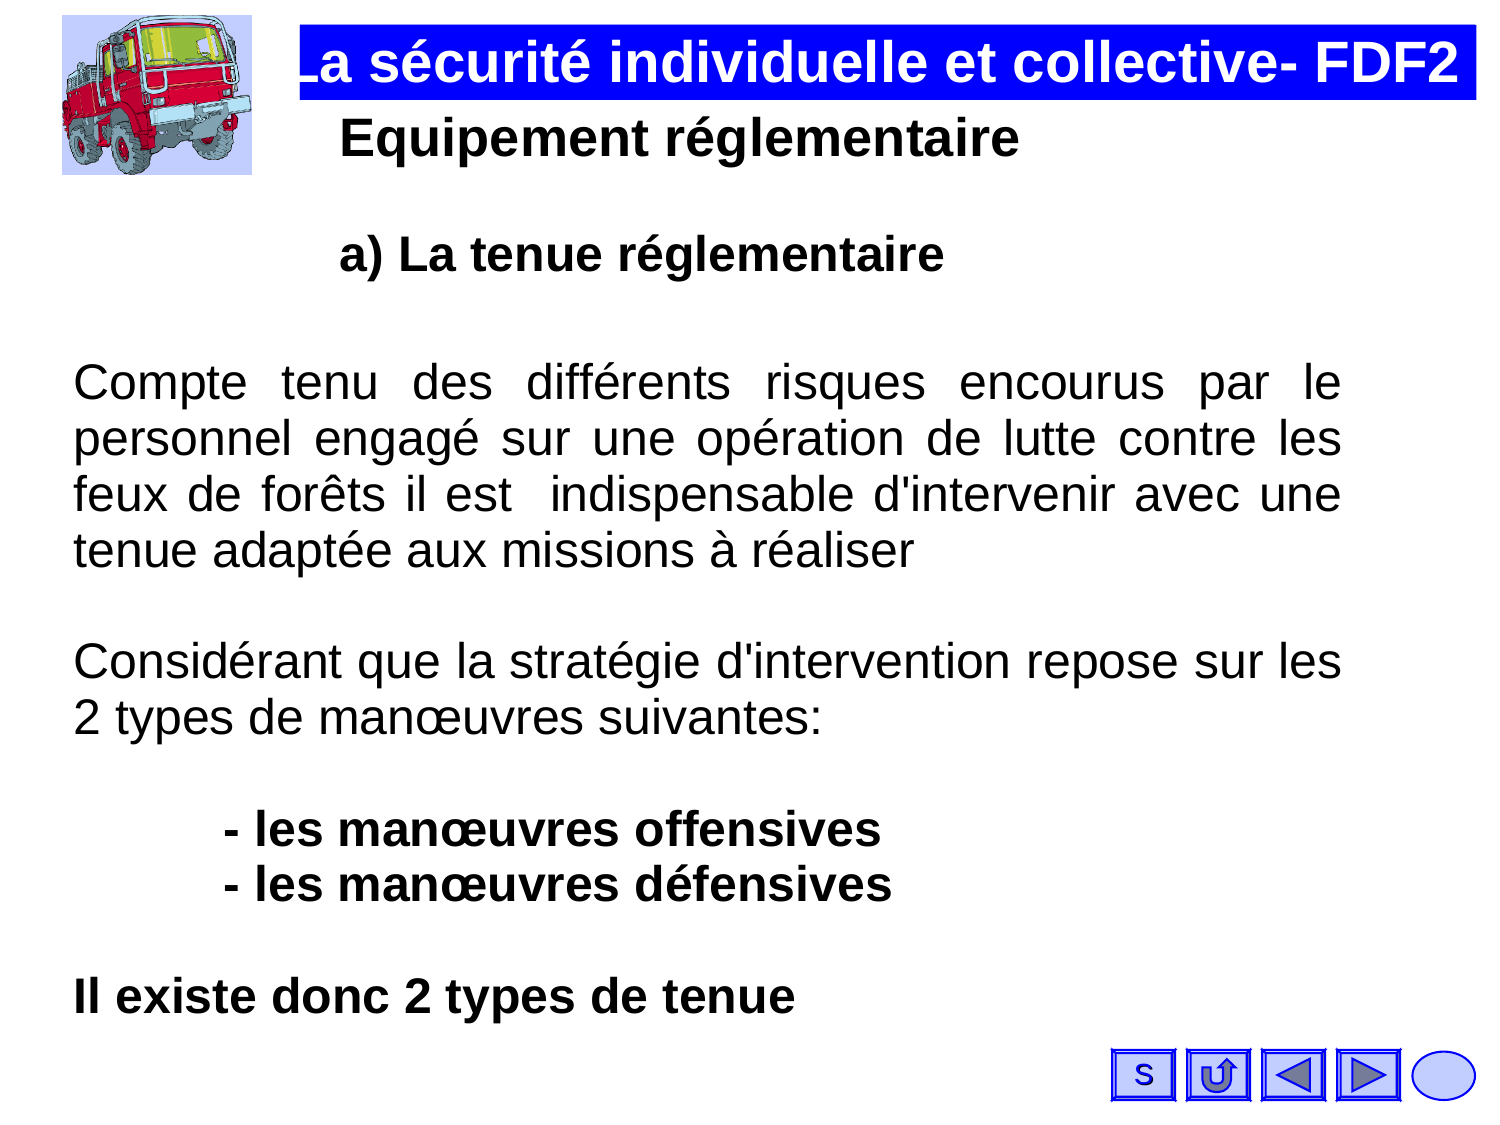

FDF2
La sécurité individuelle et collective- FDF2
La surveillance active - FDF2
Equipement réglementaire
a) La tenue réglementaire
Compte tenu des différents risques encourus par le personnel engagé sur une opération de lutte contre les feux de forêts il est indispensable d'intervenir avec une tenue adaptée aux missions à réaliser
Considérant que la stratégie d'intervention repose sur les 2 types de manœuvres suivantes:
	- les manœuvres offensives
	- les manœuvres défensives
Il existe donc 2 types de tenue